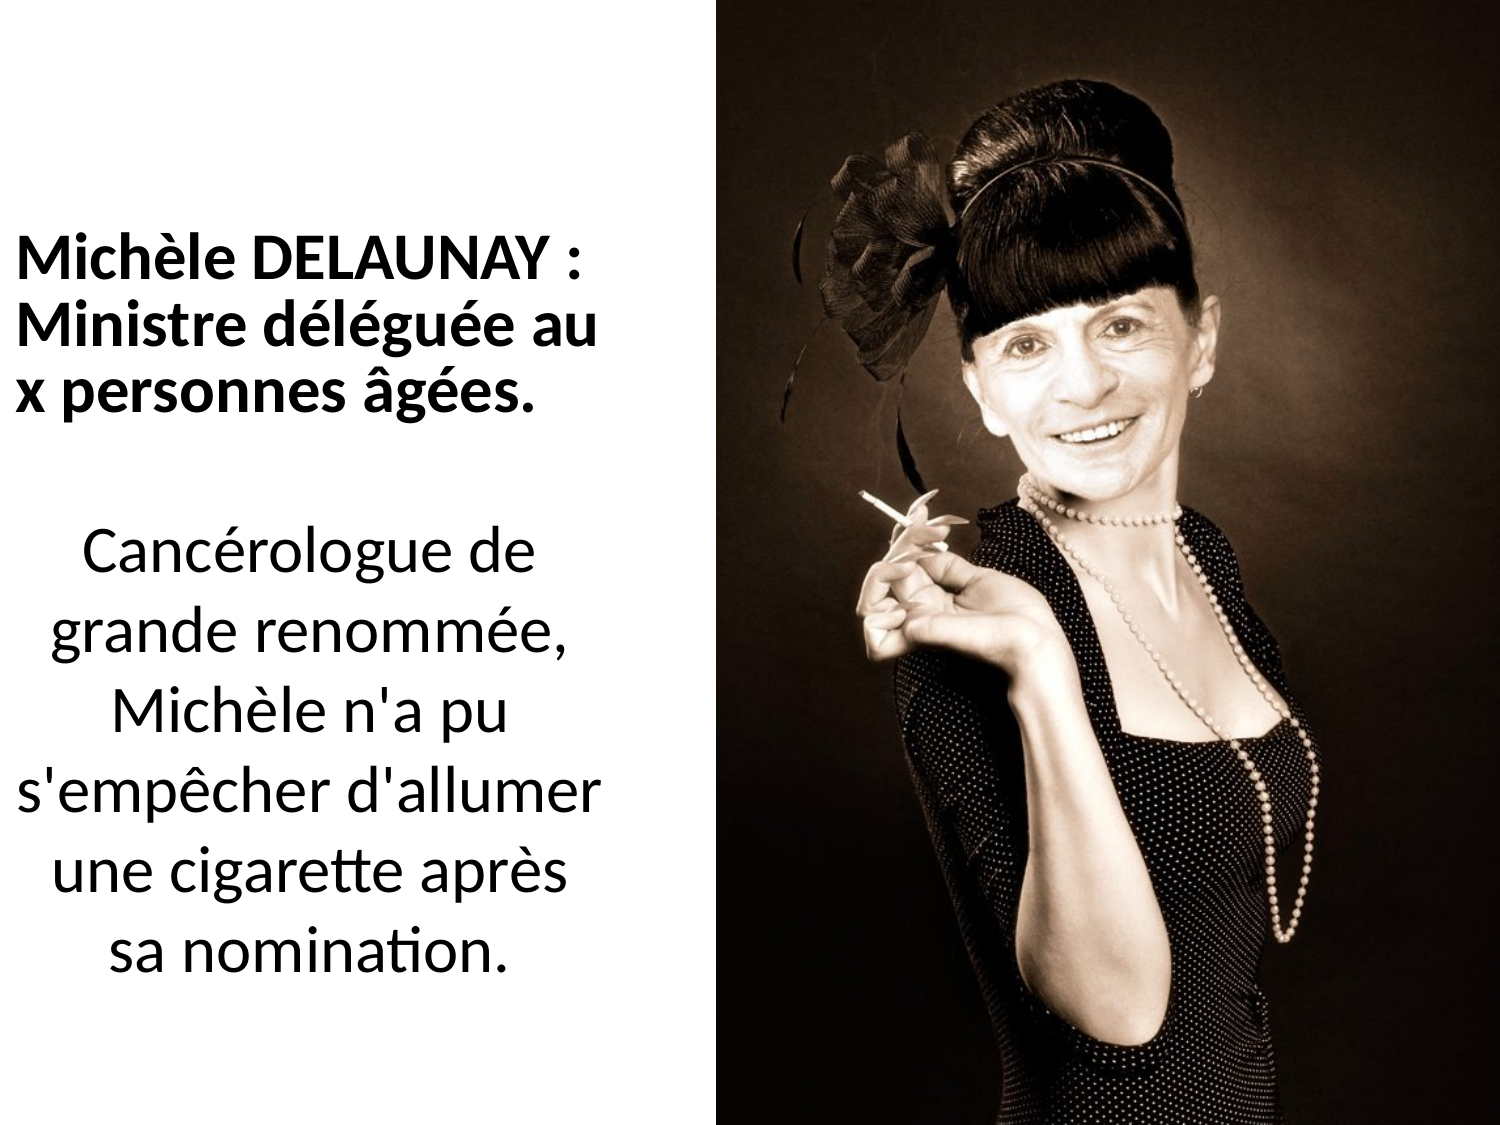

# Michèle DELAUNAY : Ministre déléguée aux personnes âgées. Cancérologue de grande renommée, Michèle n'a pu s'empêcher d'allumer une cigarette après sa nomination.